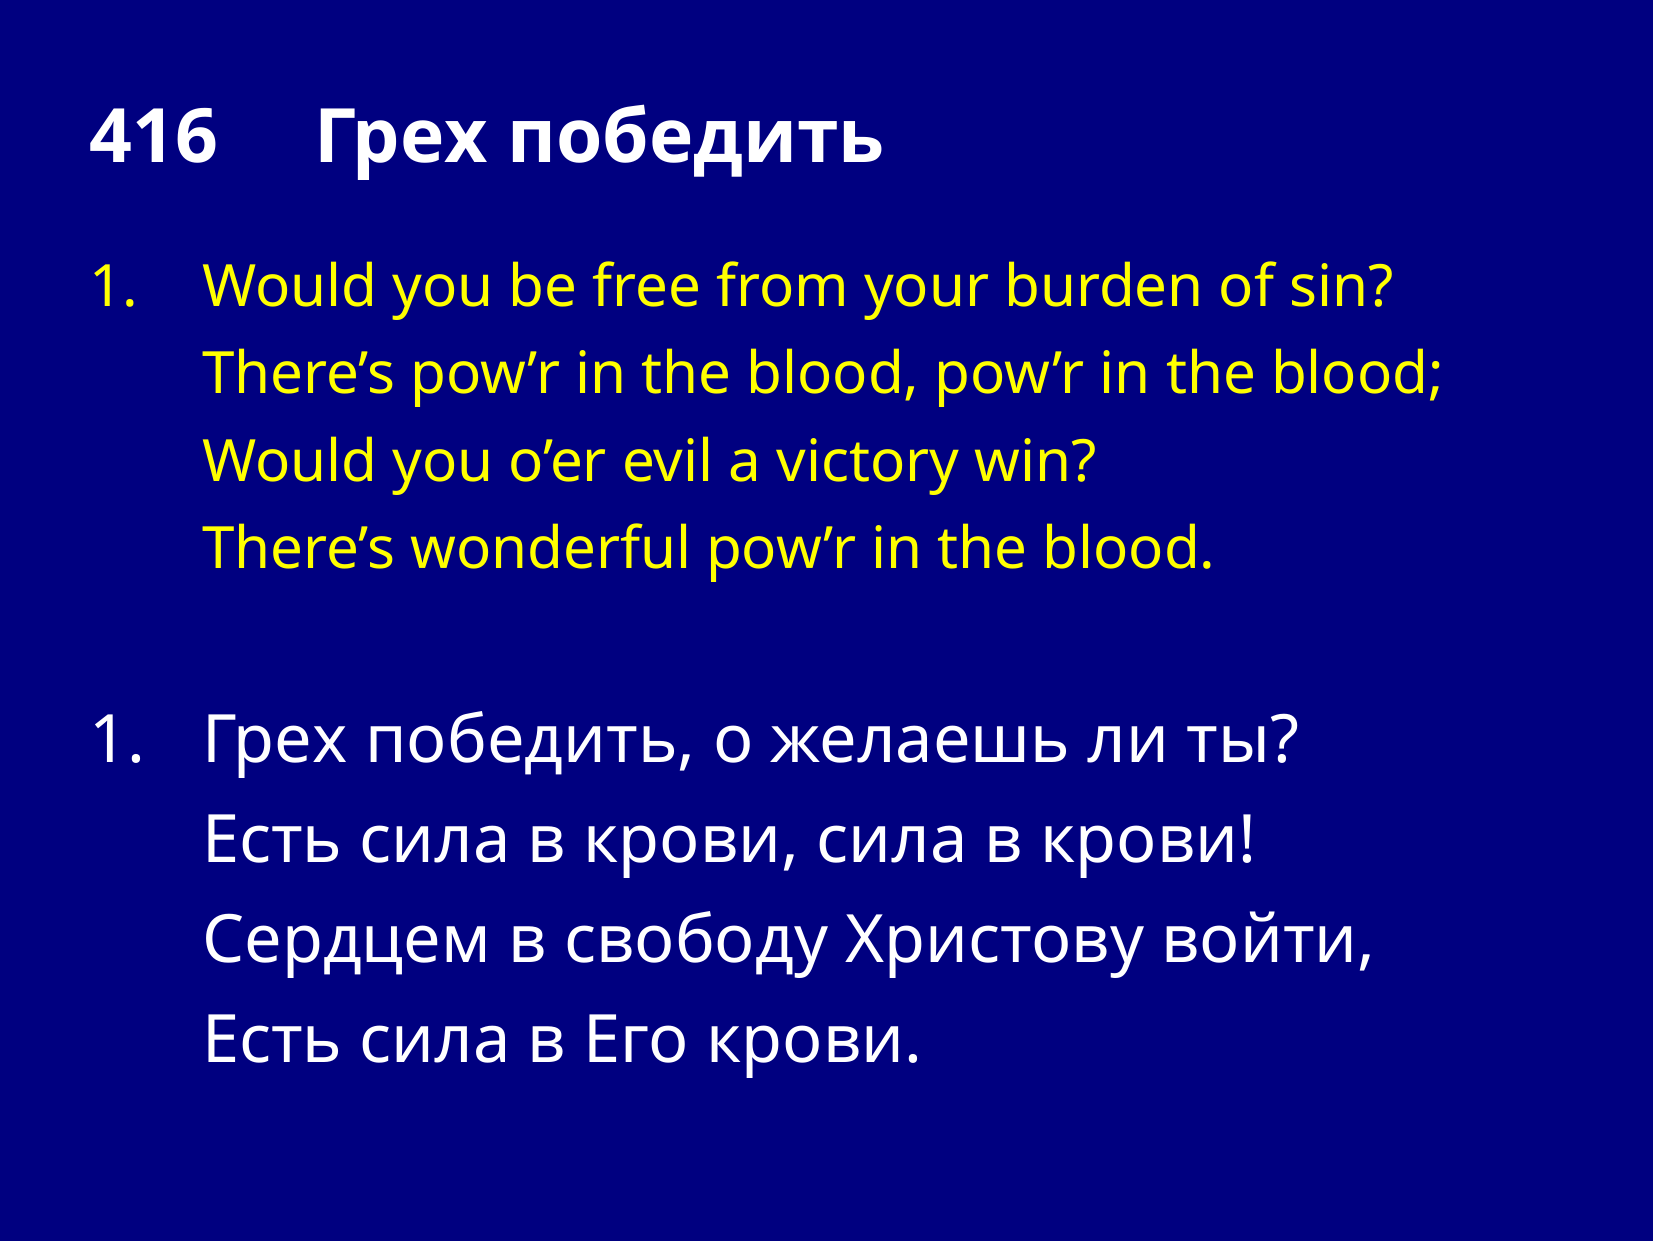

416	Грех победить
1.	Would you be free from your burden of sin?
	There’s pow’r in the blood, pow’r in the blood;
	Would you o’er evil a victory win?
	There’s wonderful pow’r in the blood.
1.	Грех победить, о желаешь ли ты?
	Есть сила в крови, сила в крови!
	Сердцем в свободу Христову войти,
	Есть сила в Его крови.